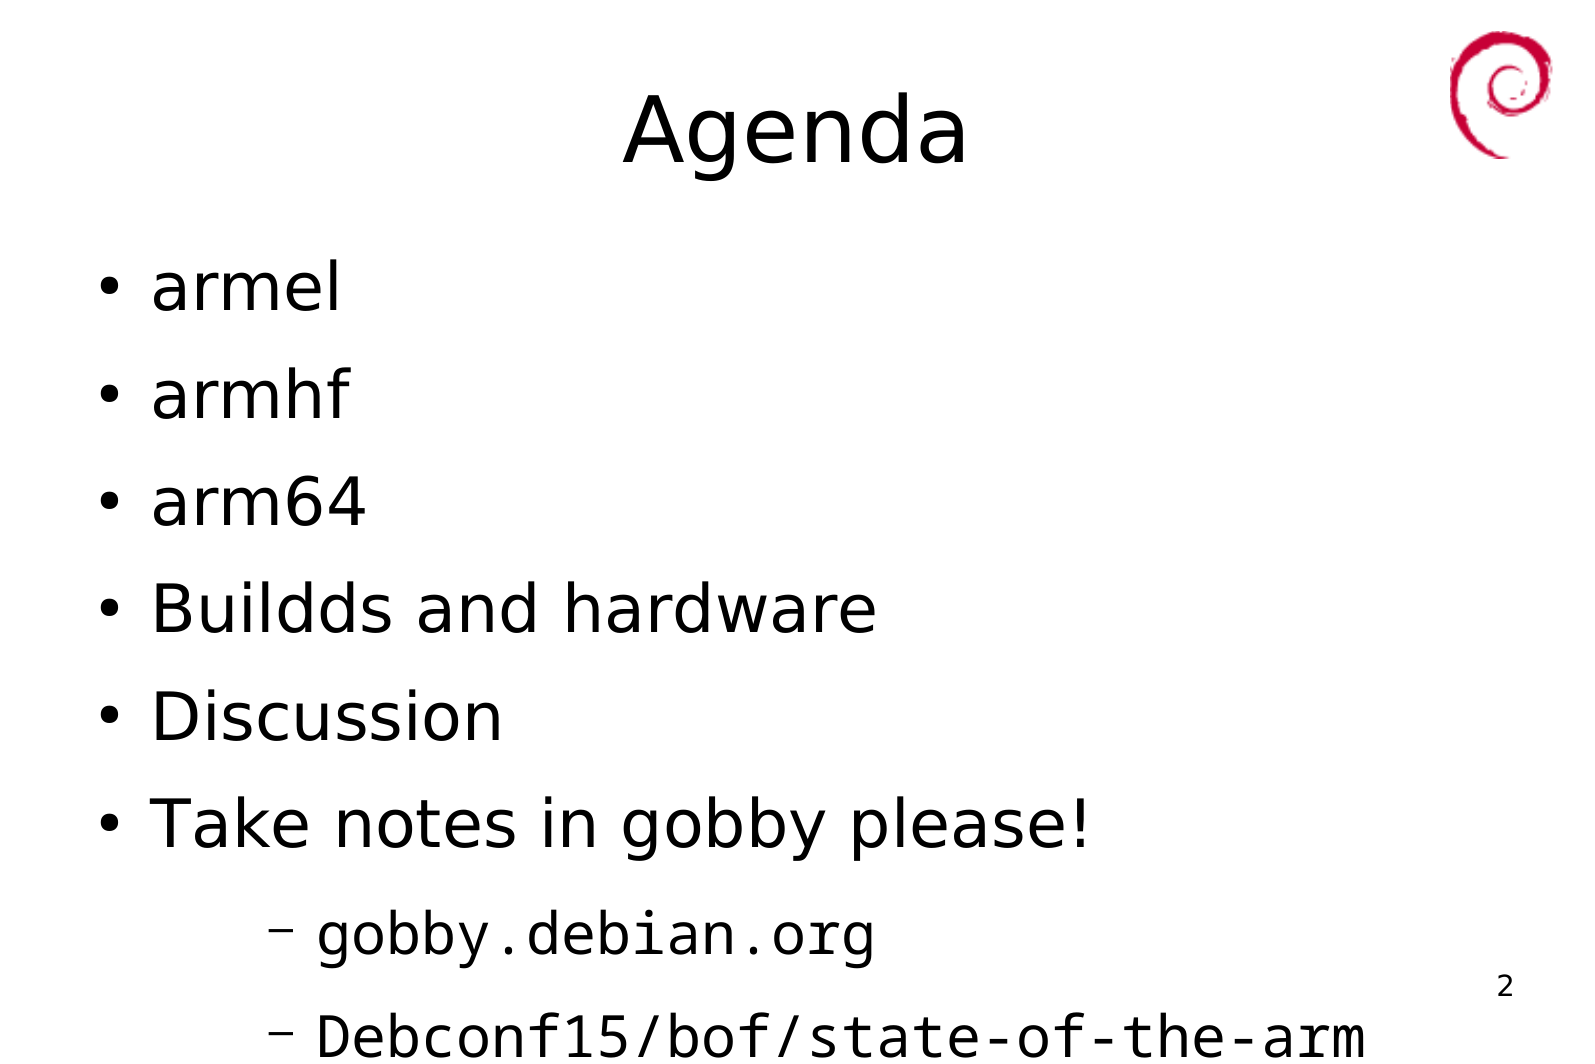

# Agenda
armel
armhf
arm64
Buildds and hardware
Discussion
Take notes in gobby please!
gobby.debian.org
Debconf15/bof/state-of-the-arm
2